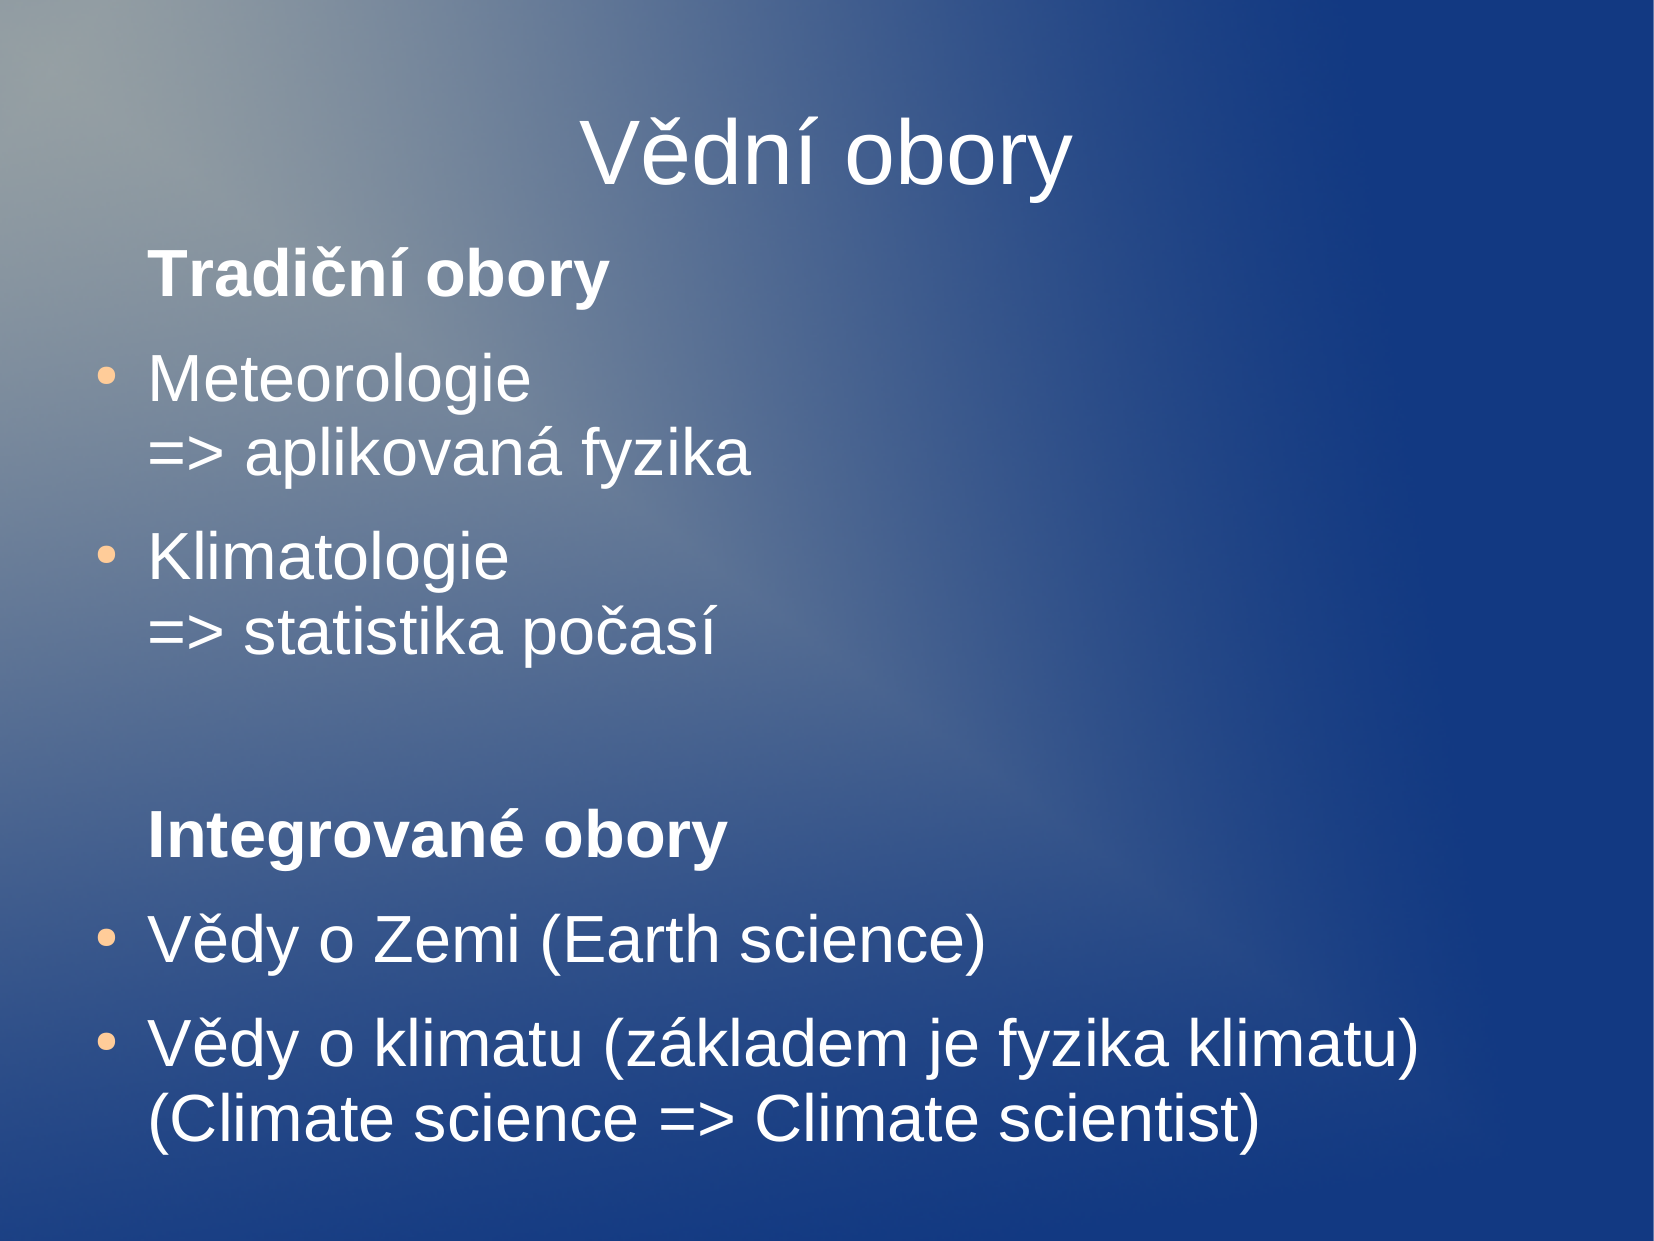

# Vědní obory
Tradiční obory
Meteorologie
=> aplikovaná fyzika
Klimatologie
=> statistika počasí
Integrované obory
Vědy o Zemi (Earth science)
Vědy o klimatu (základem je fyzika klimatu)
(Climate science => Climate scientist)